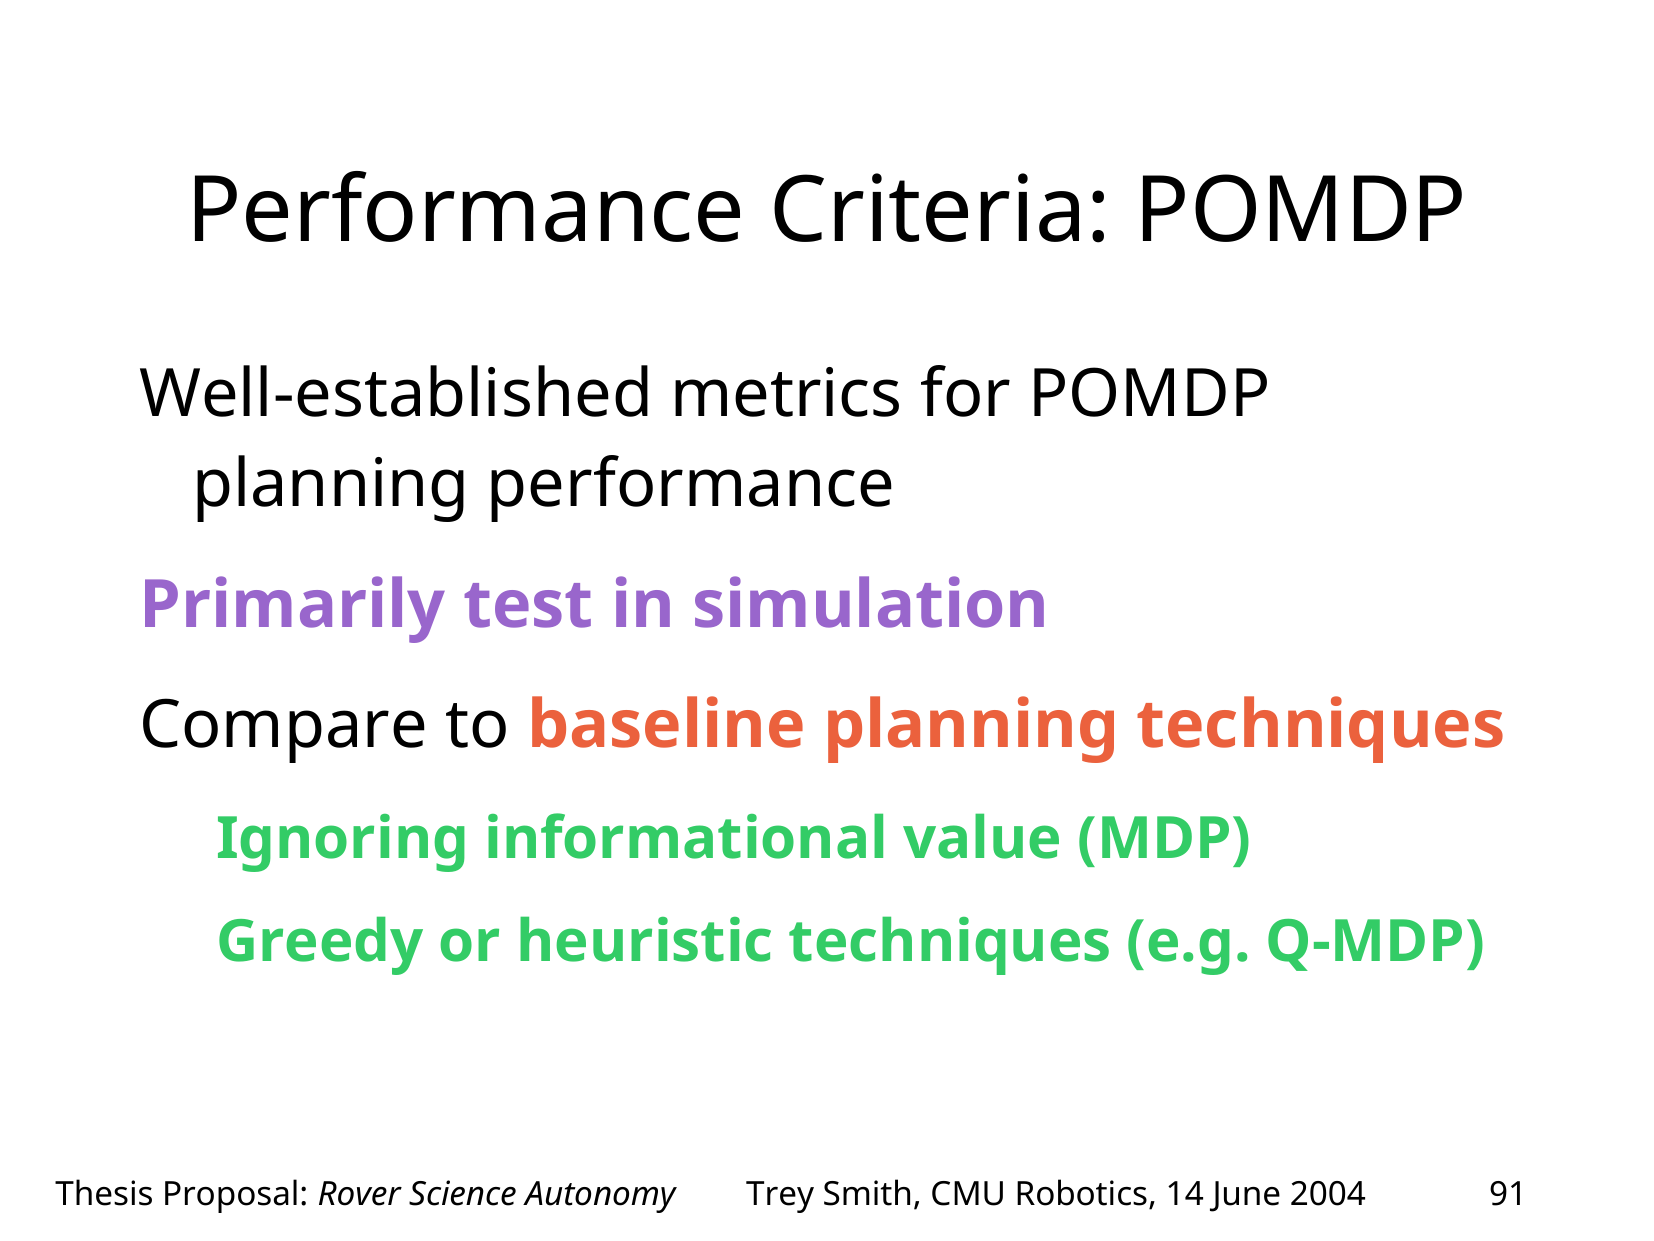

# Performance Criteria: POMDP
Well-established metrics for POMDP planning performance
Primarily test in simulation
Compare to baseline planning techniques
Ignoring informational value (MDP)
Greedy or heuristic techniques (e.g. Q-MDP)